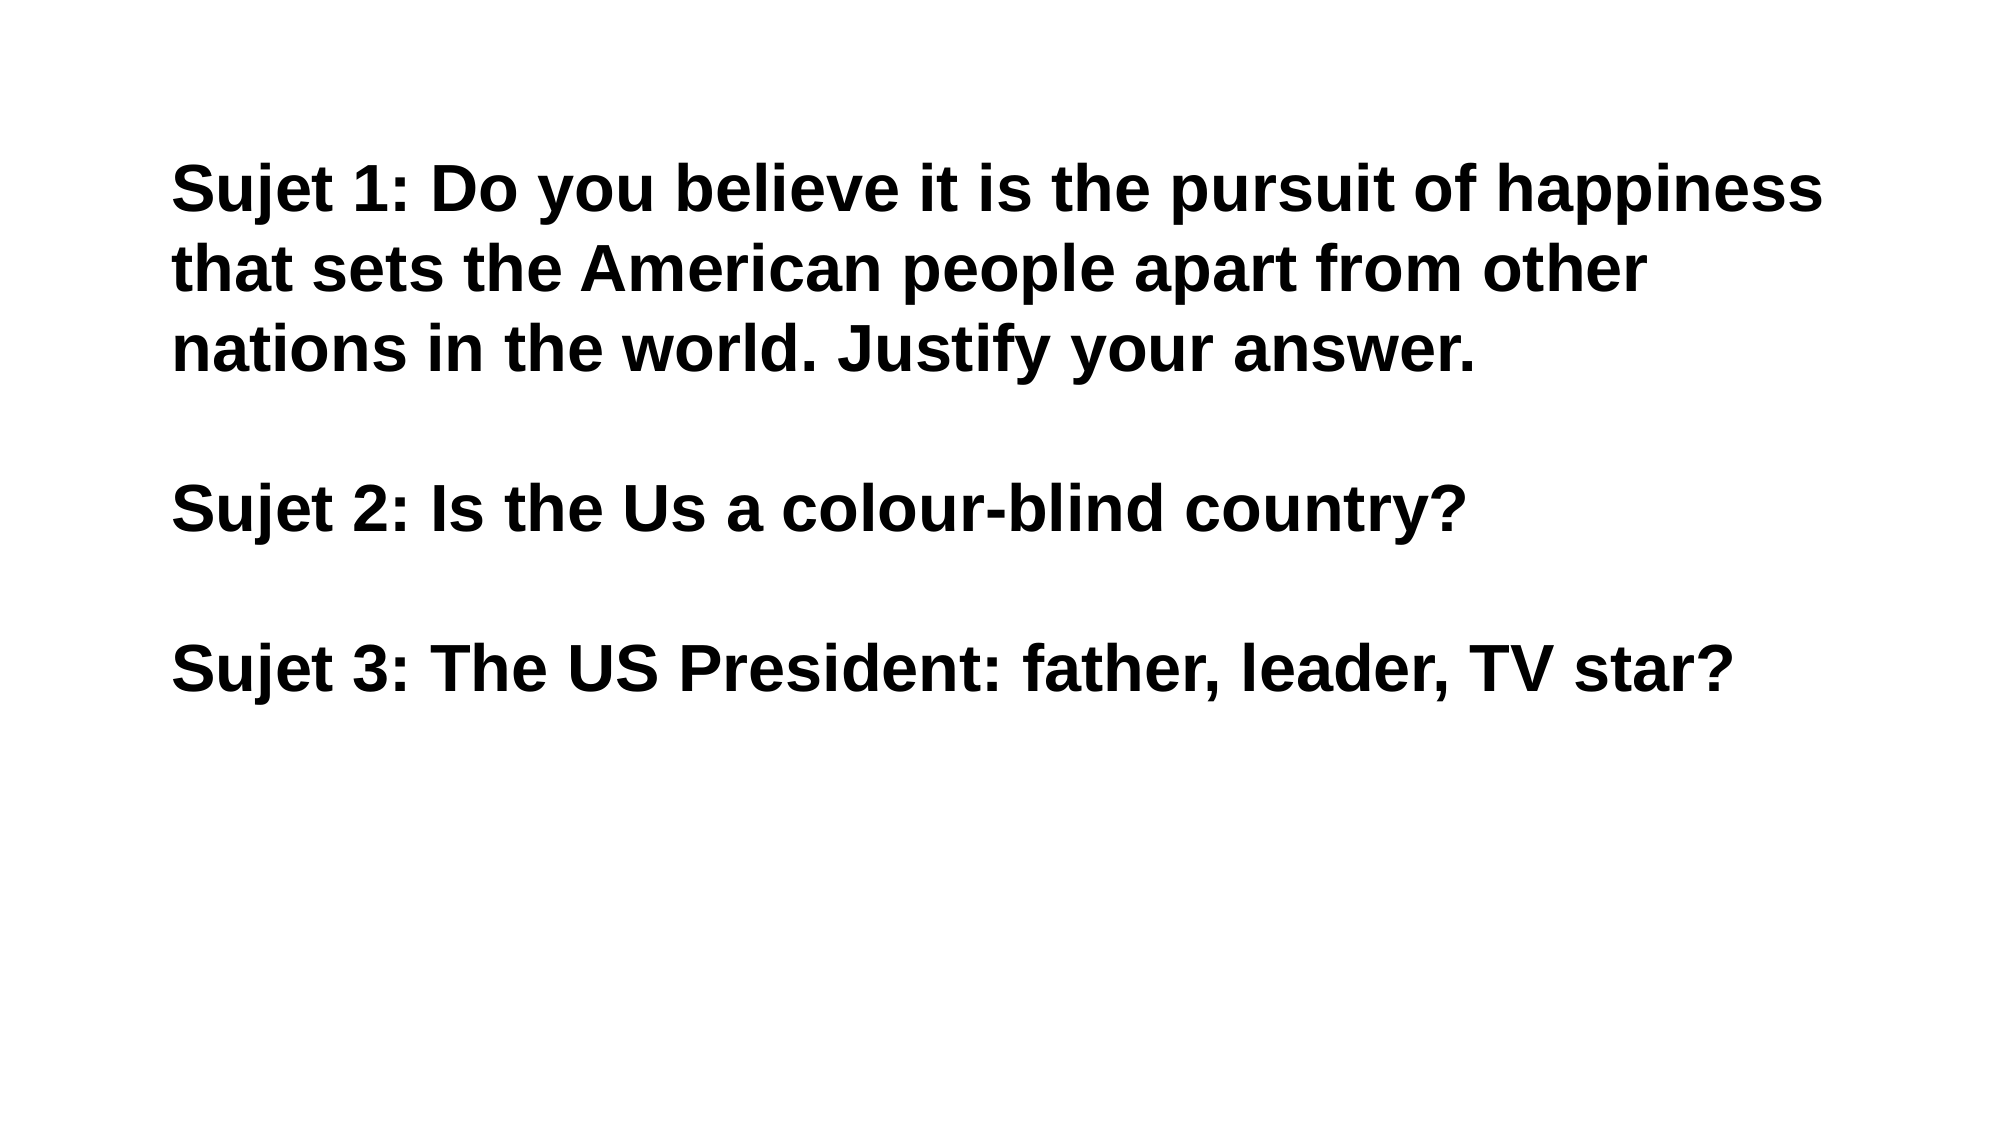

Sujet 1: Do you believe it is the pursuit of happiness that sets the American people apart from other nations in the world. Justify your answer.
Sujet 2: Is the Us a colour-blind country?
Sujet 3: The US President: father, leader, TV star?